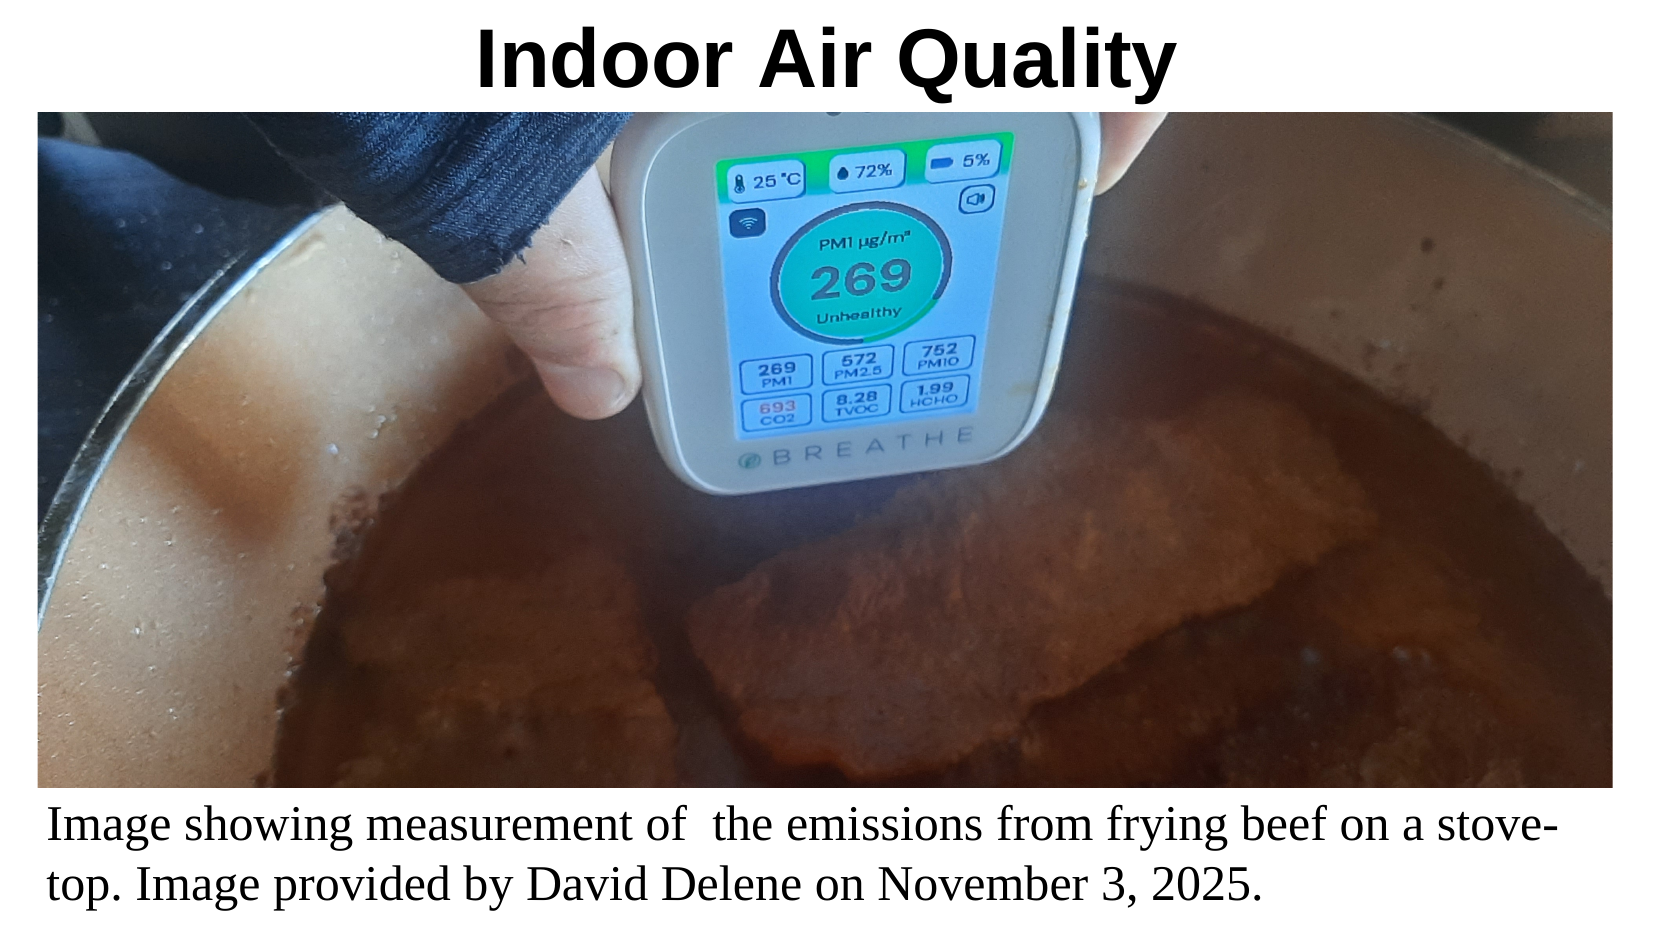

Indoor Air Quality
Image showing measurement of the emissions from frying beef on a stove-top. Image provided by David Delene on November 3, 2025.